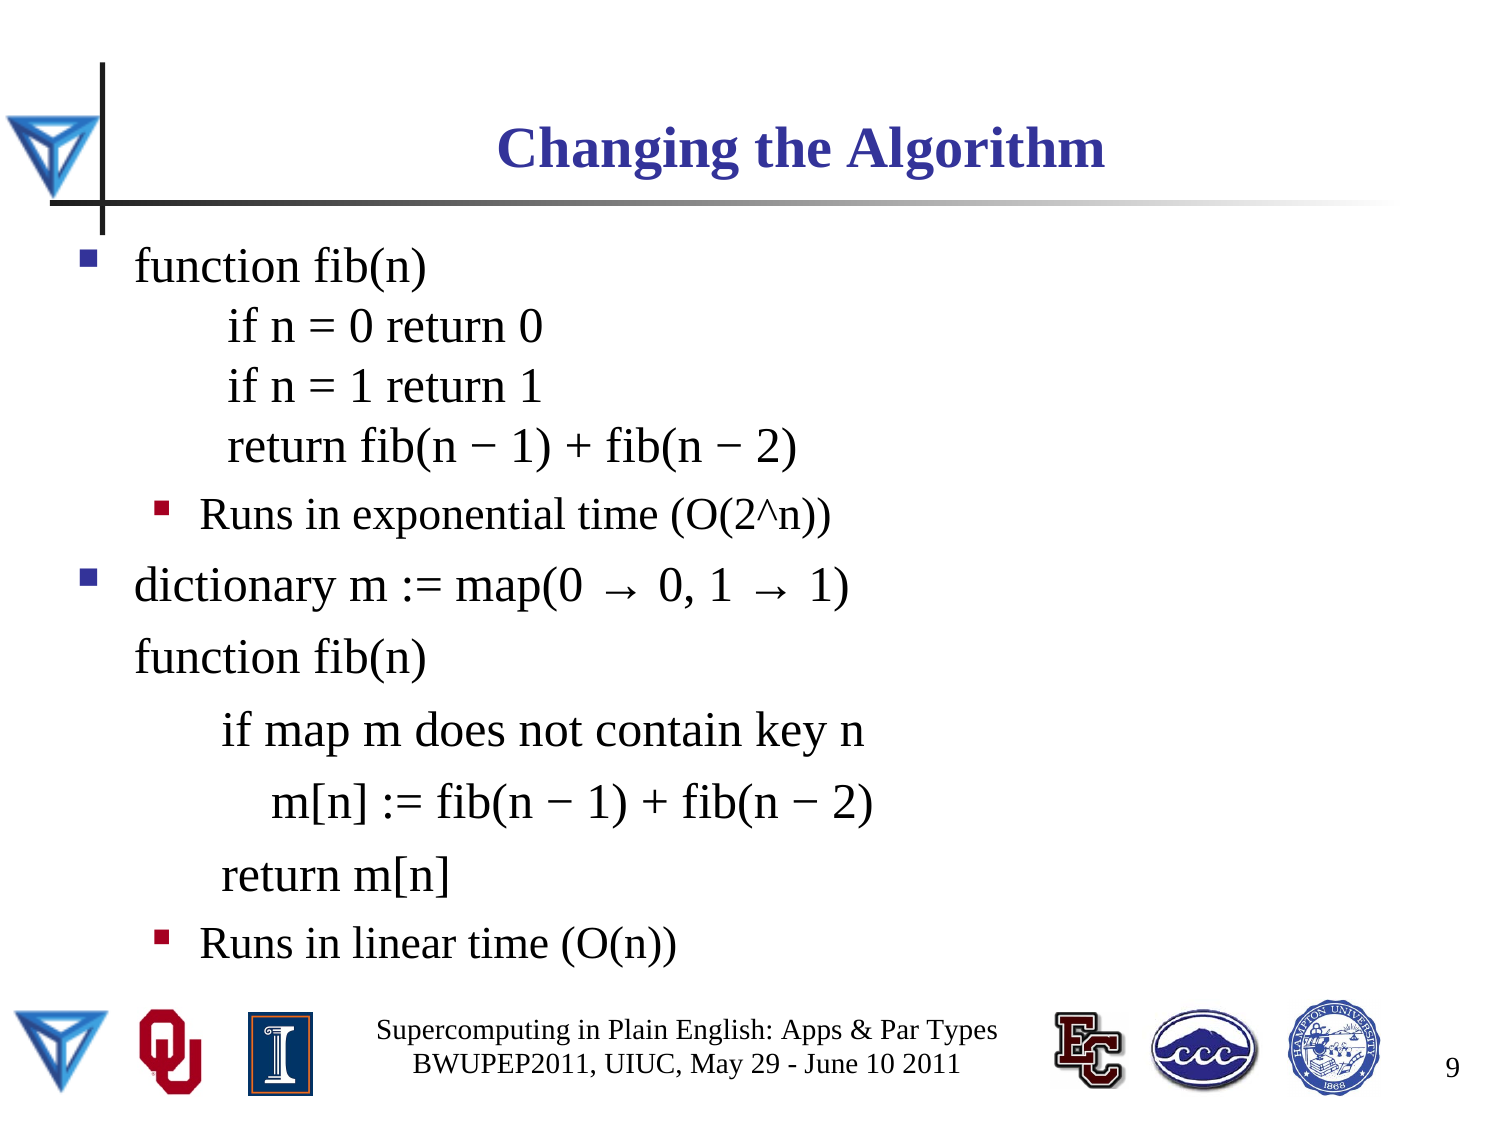

# Changing the Algorithm
function fib(n)
	if n = 0 return 0
	if n = 1 return 1
	return fib(n − 1) + fib(n − 2)
Runs in exponential time (O(2^n))
dictionary m := map(0 → 0, 1 → 1)
function fib(n)
 if map m does not contain key n
 m[n] := fib(n − 1) + fib(n − 2)
 return m[n]
Runs in linear time (O(n))
Supercomputing in Plain English: Apps & Par Types BWUPEP2011, UIUC, May 29 - June 10 2011